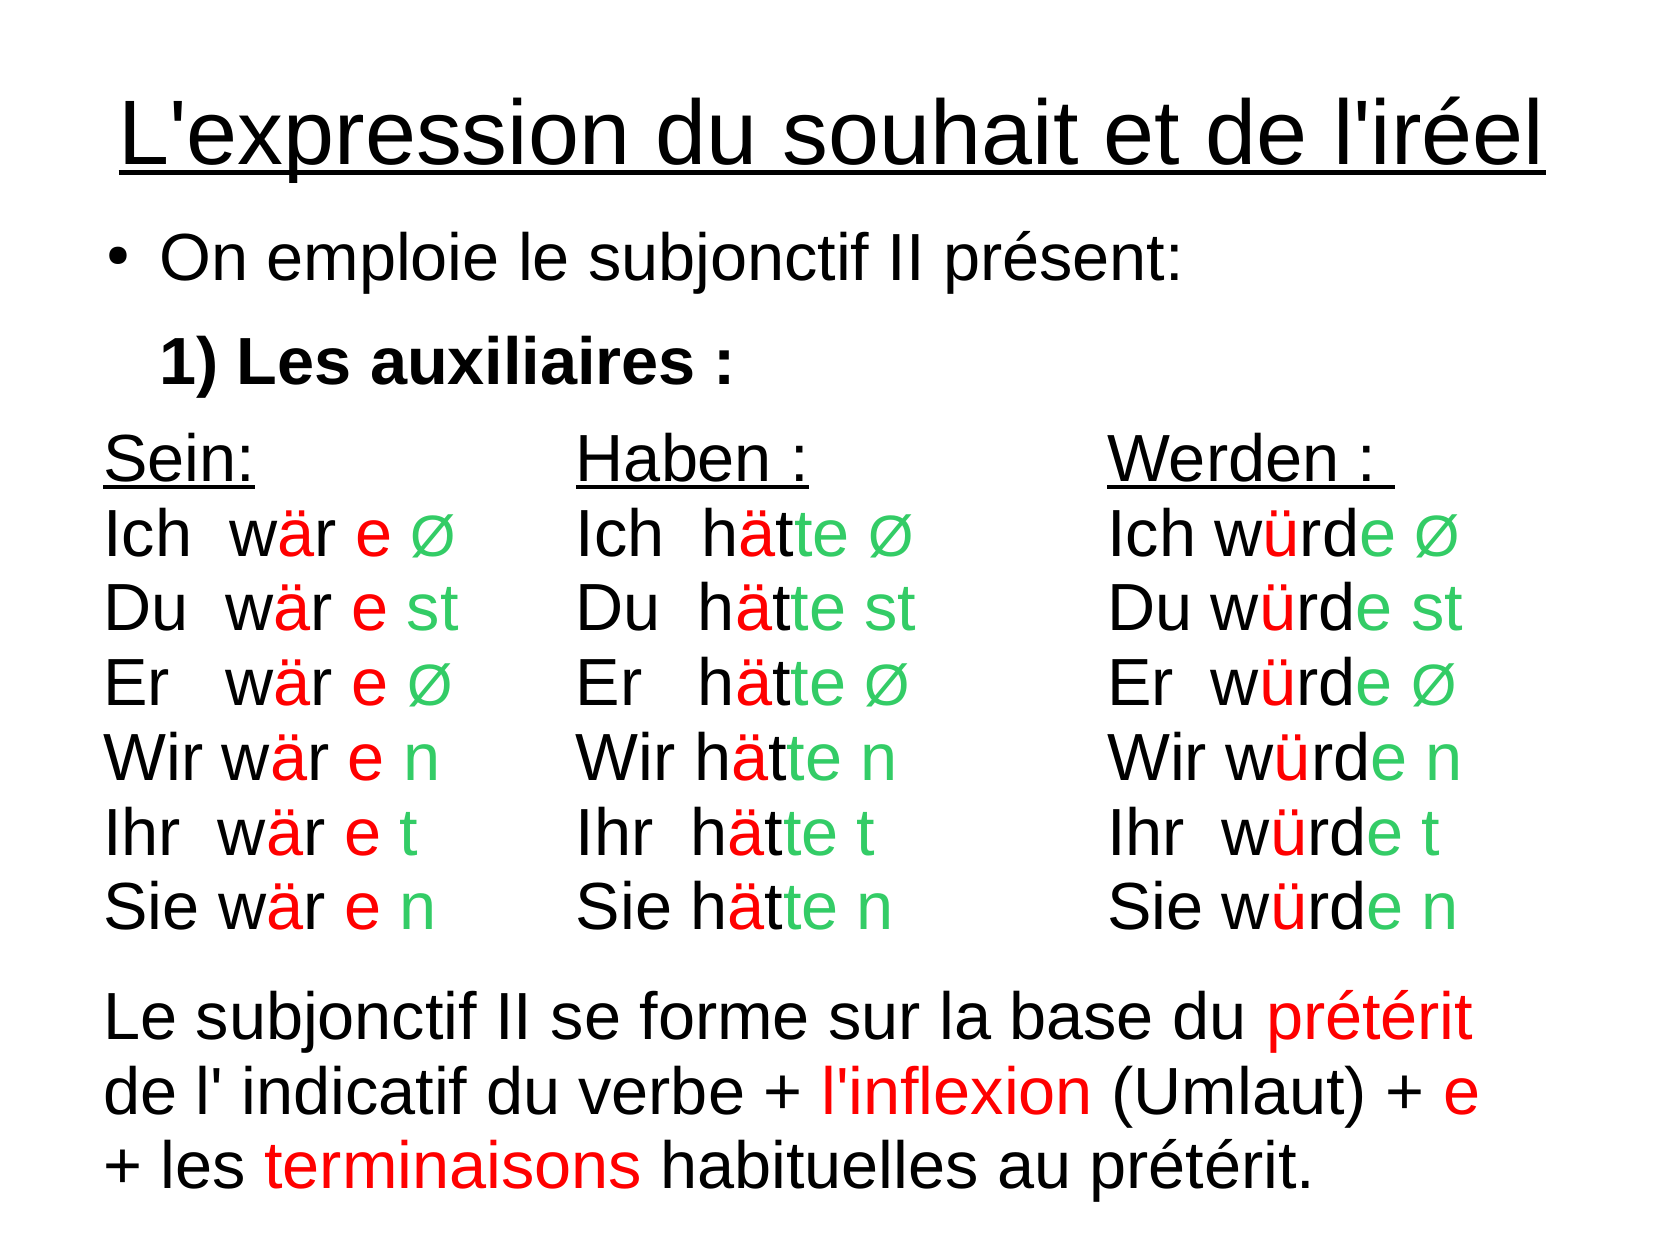

# L'expression du souhait et de l'iréel
On emploie le subjonctif II présent:
1) Les auxiliaires :
Sein:
Ich wär e Ø
Du wär e st
Er wär e Ø
Wir wär e n
Ihr wär e t
Sie wär e n
Haben :
Ich hätte Ø
Du hätte st
Er hätte Ø
Wir hätte n
Ihr hätte t
Sie hätte n
Werden :
Ich würde Ø
Du würde st
Er würde Ø
Wir würde n
Ihr würde t
Sie würde n
Le subjonctif II se forme sur la base du prétérit de l' indicatif du verbe + l'inflexion (Umlaut) + e + les terminaisons habituelles au prétérit.